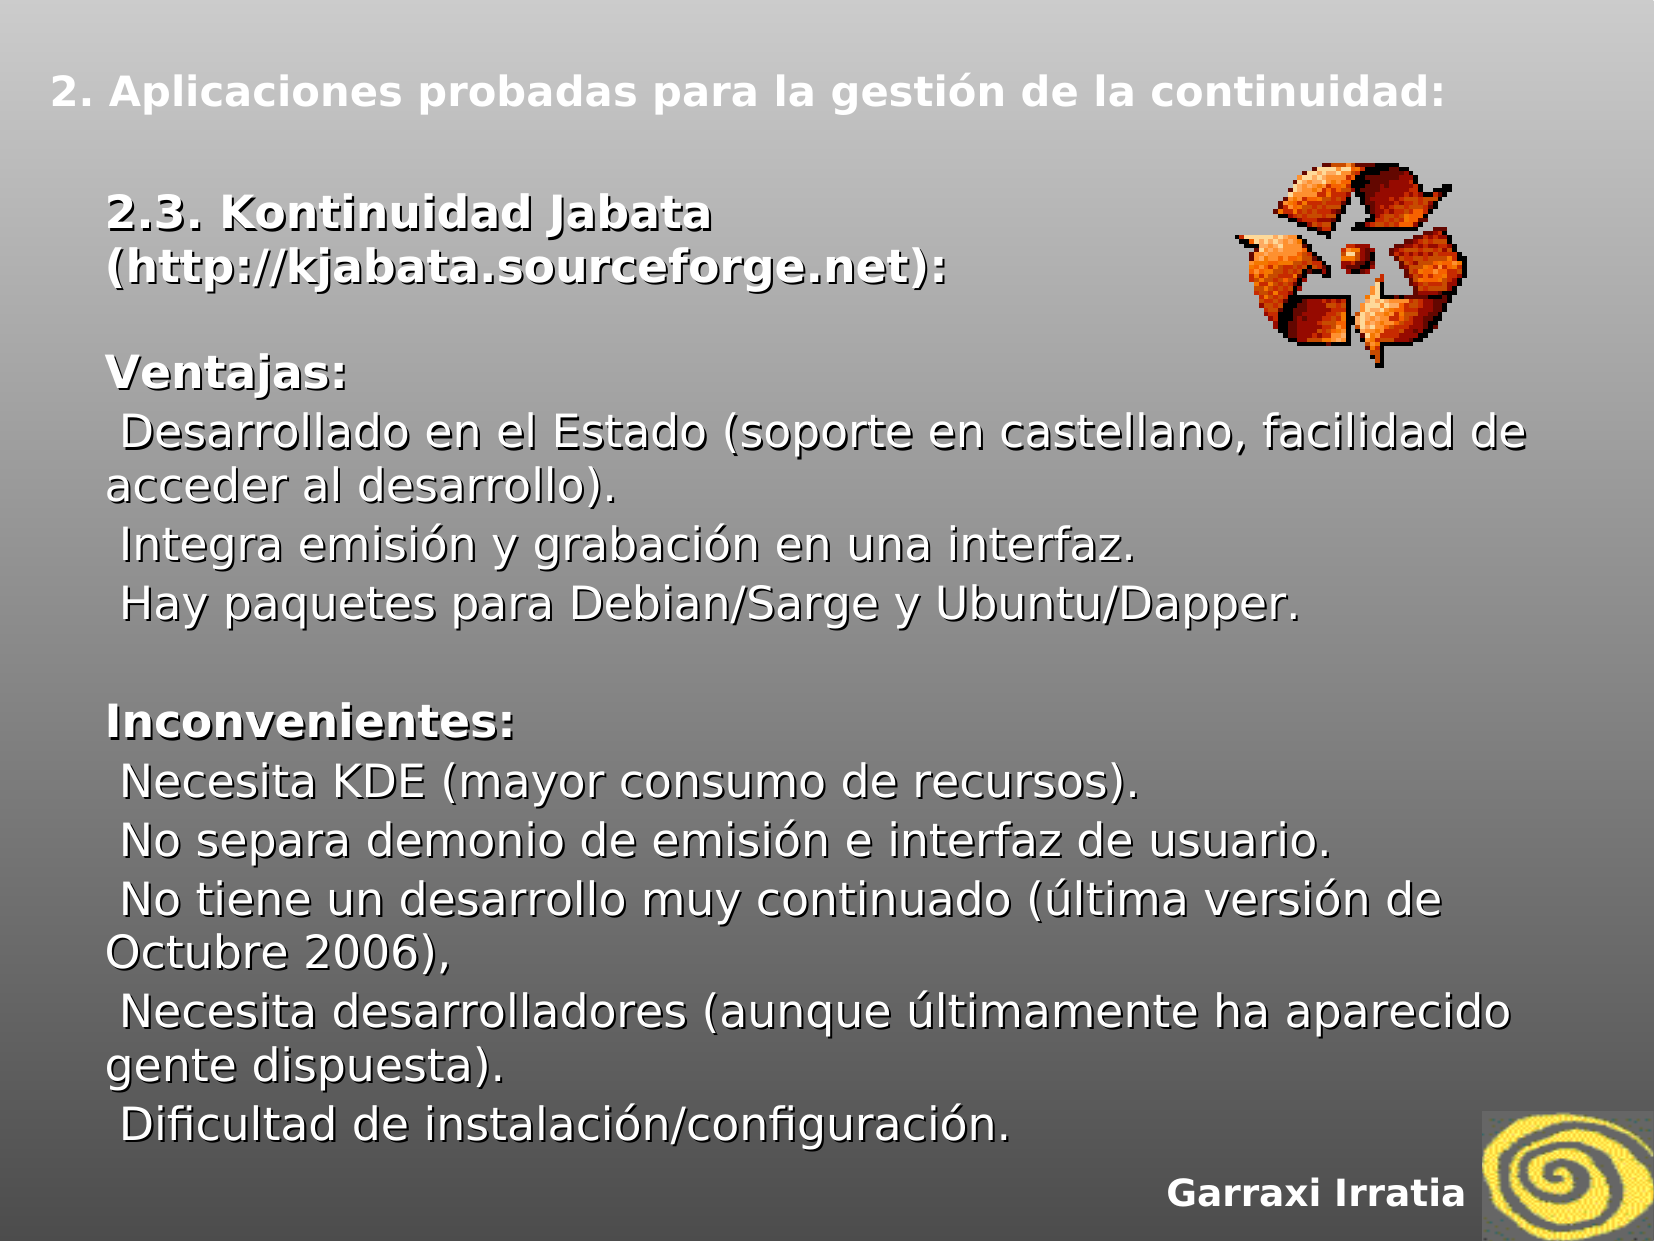

2. Aplicaciones probadas para la gestión de la continuidad:
2.3. Kontinuidad Jabata (http://kjabata.sourceforge.net):
Ventajas:
 Desarrollado en el Estado (soporte en castellano, facilidad de acceder al desarrollo).
 Integra emisión y grabación en una interfaz.
 Hay paquetes para Debian/Sarge y Ubuntu/Dapper.
Inconvenientes:
 Necesita KDE (mayor consumo de recursos).
 No separa demonio de emisión e interfaz de usuario.
 No tiene un desarrollo muy continuado (última versión de Octubre 2006),
 Necesita desarrolladores (aunque últimamente ha aparecido gente dispuesta).
 Dificultad de instalación/configuración.